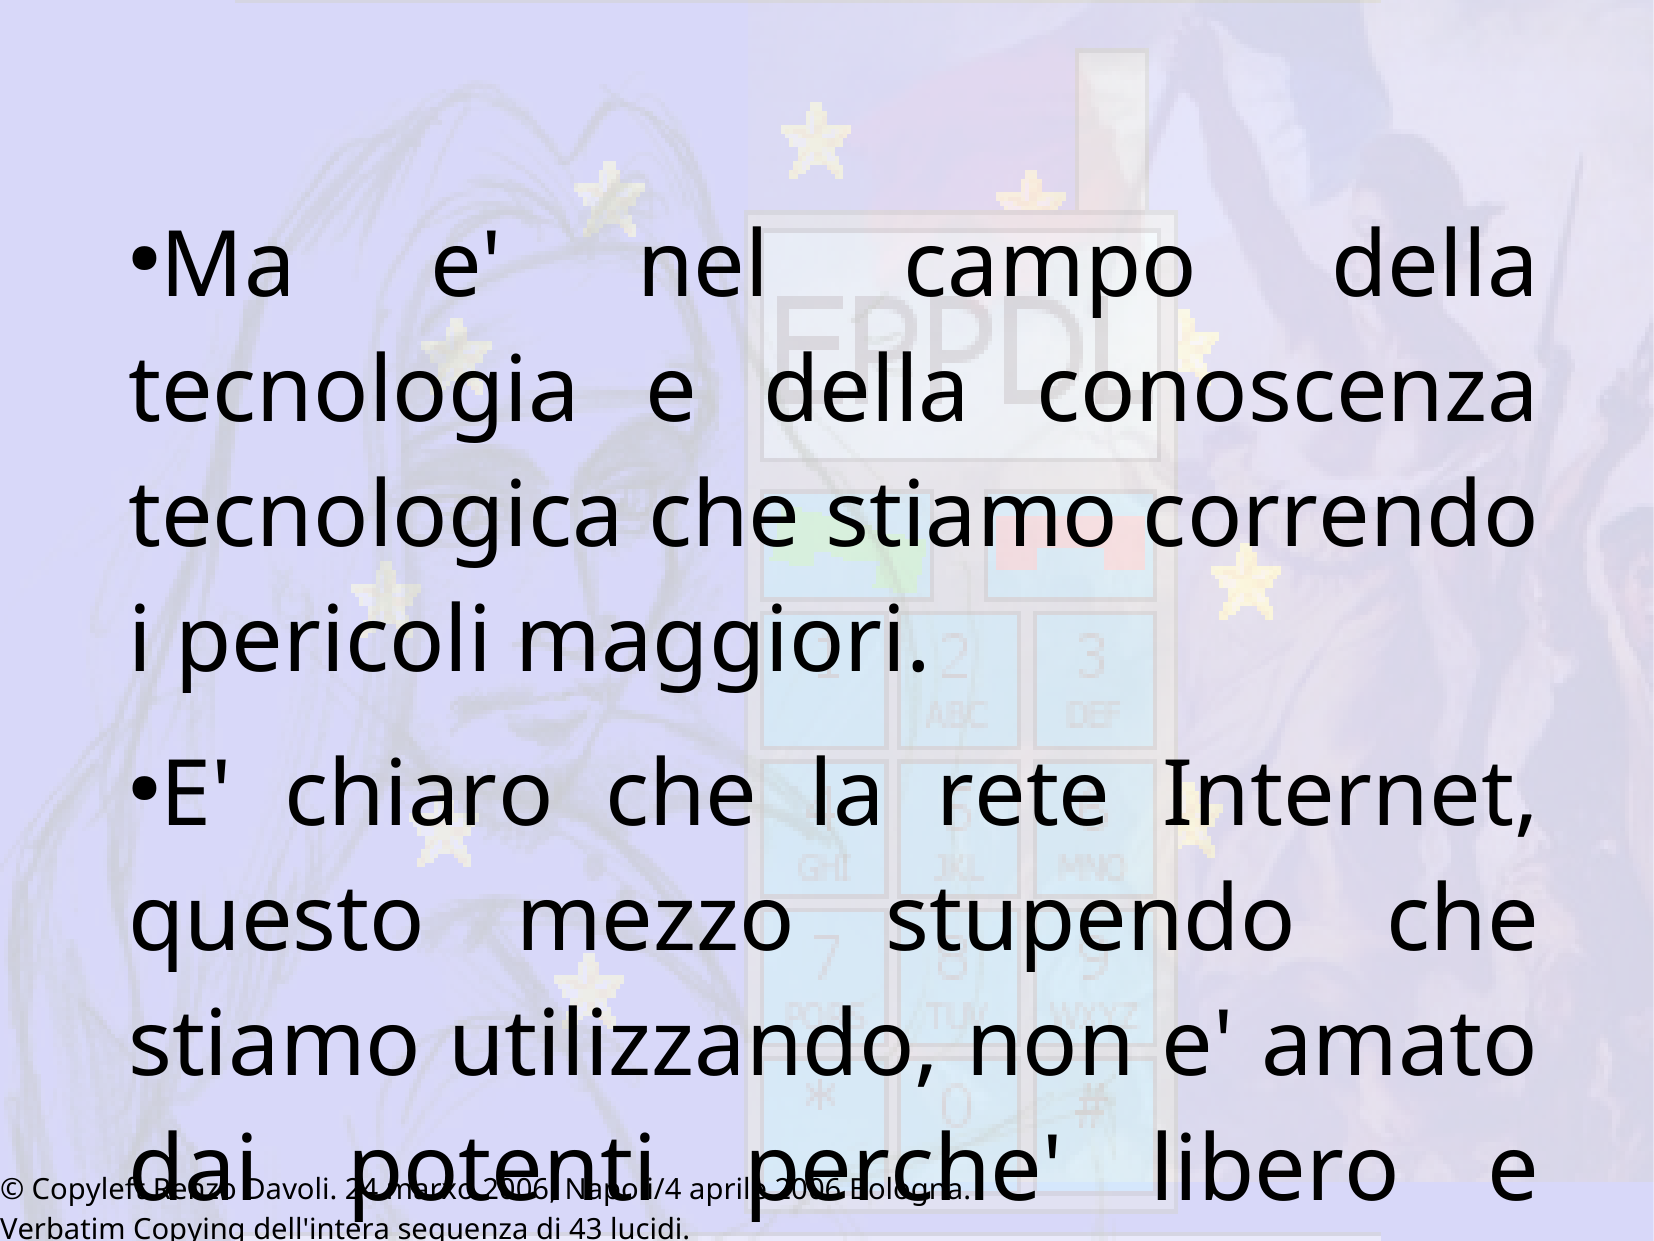

# Ma e' nel campo della tecnologia e della conoscenza tecnologica che stiamo correndo i pericoli maggiori.
E' chiaro che la rete Internet, questo mezzo stupendo che stiamo utilizzando, non e' amato dai potenti perche' libero e incontrollabile.
Tutti i regimi totalitari del mondo la osteggiano e anche i potenti dei regimi sedicenti democratici la temono.